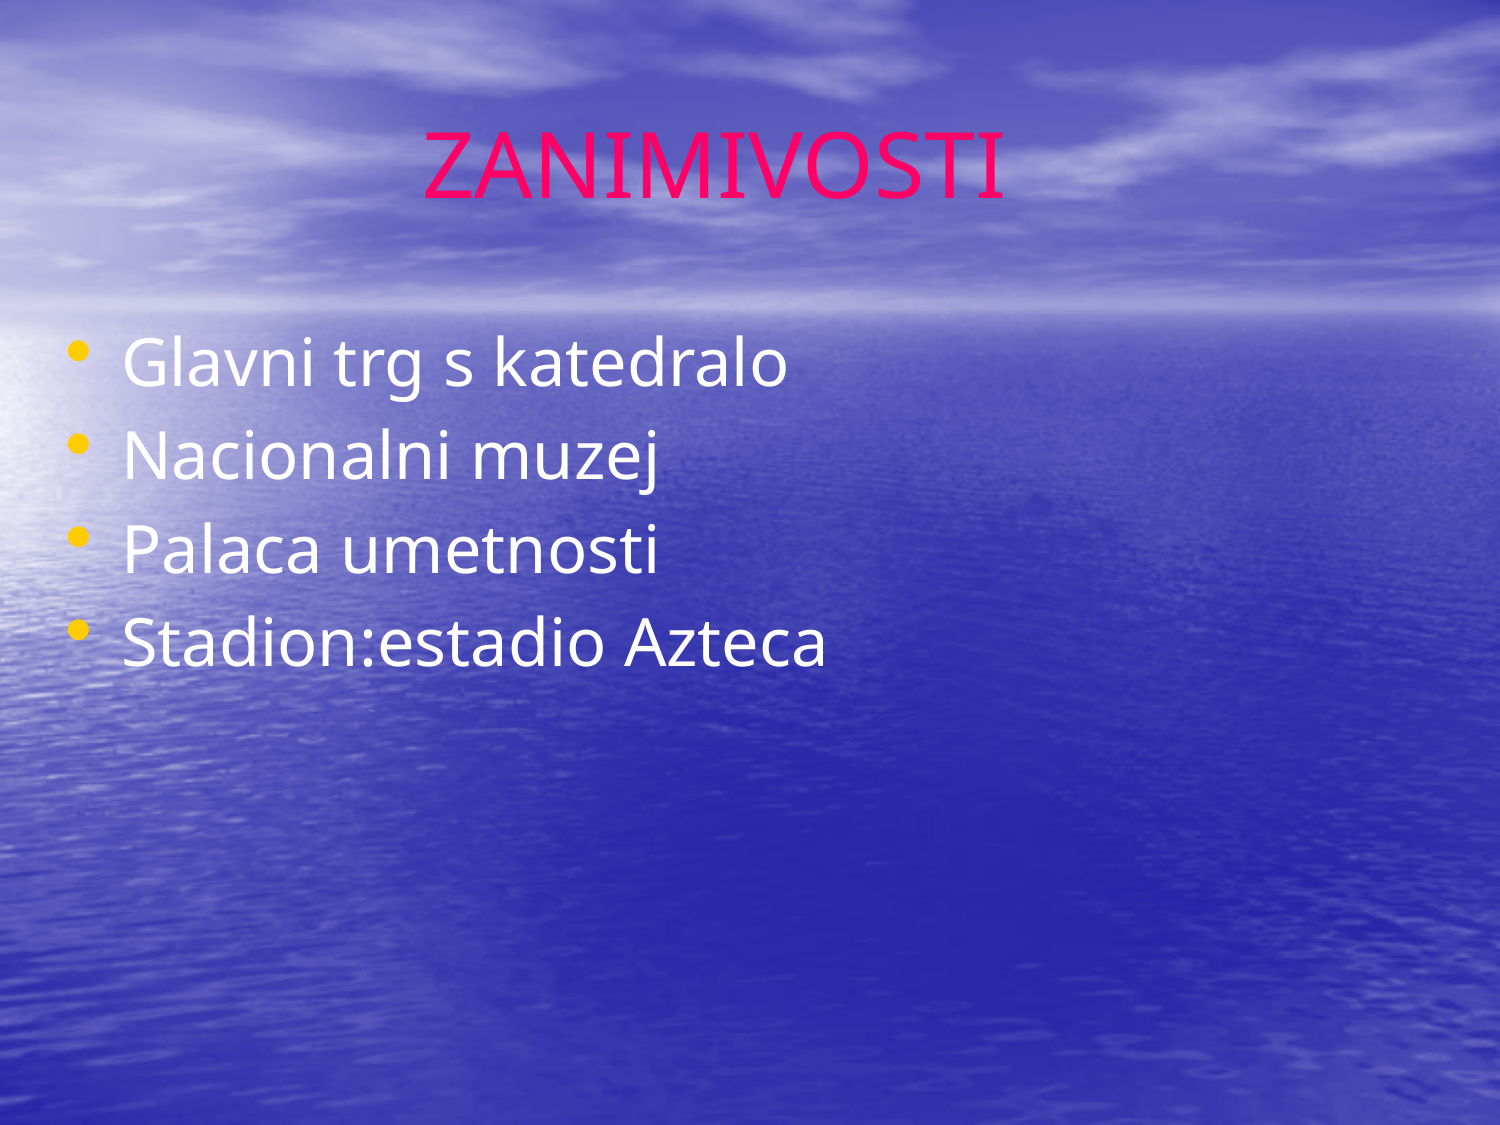

# ZANIMIVOSTI
Glavni trg s katedralo
Nacionalni muzej
Palaca umetnosti
Stadion:estadio Azteca